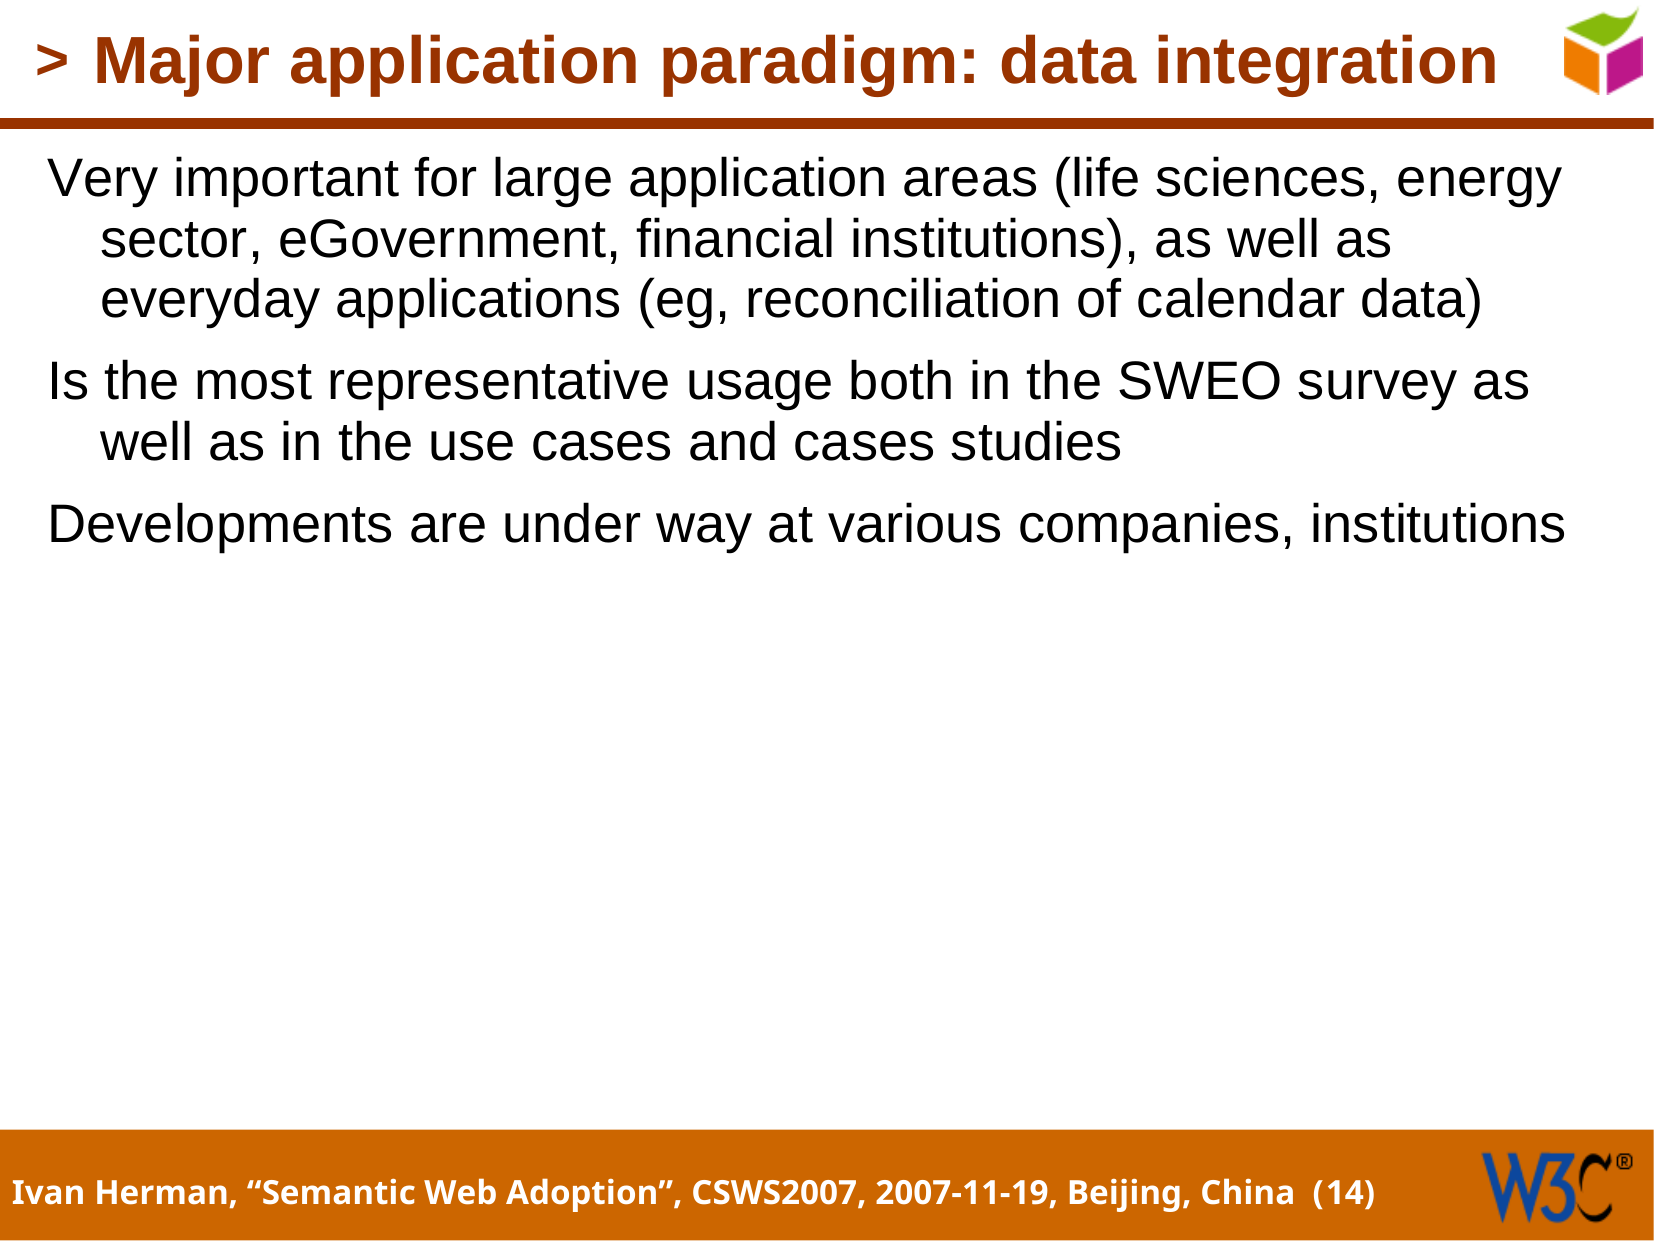

# Major application paradigm: data integration
Very important for large application areas (life sciences, energy sector, eGovernment, financial institutions), as well as everyday applications (eg, reconciliation of calendar data)
Is the most representative usage both in the SWEO survey as well as in the use cases and cases studies
Developments are under way at various companies, institutions